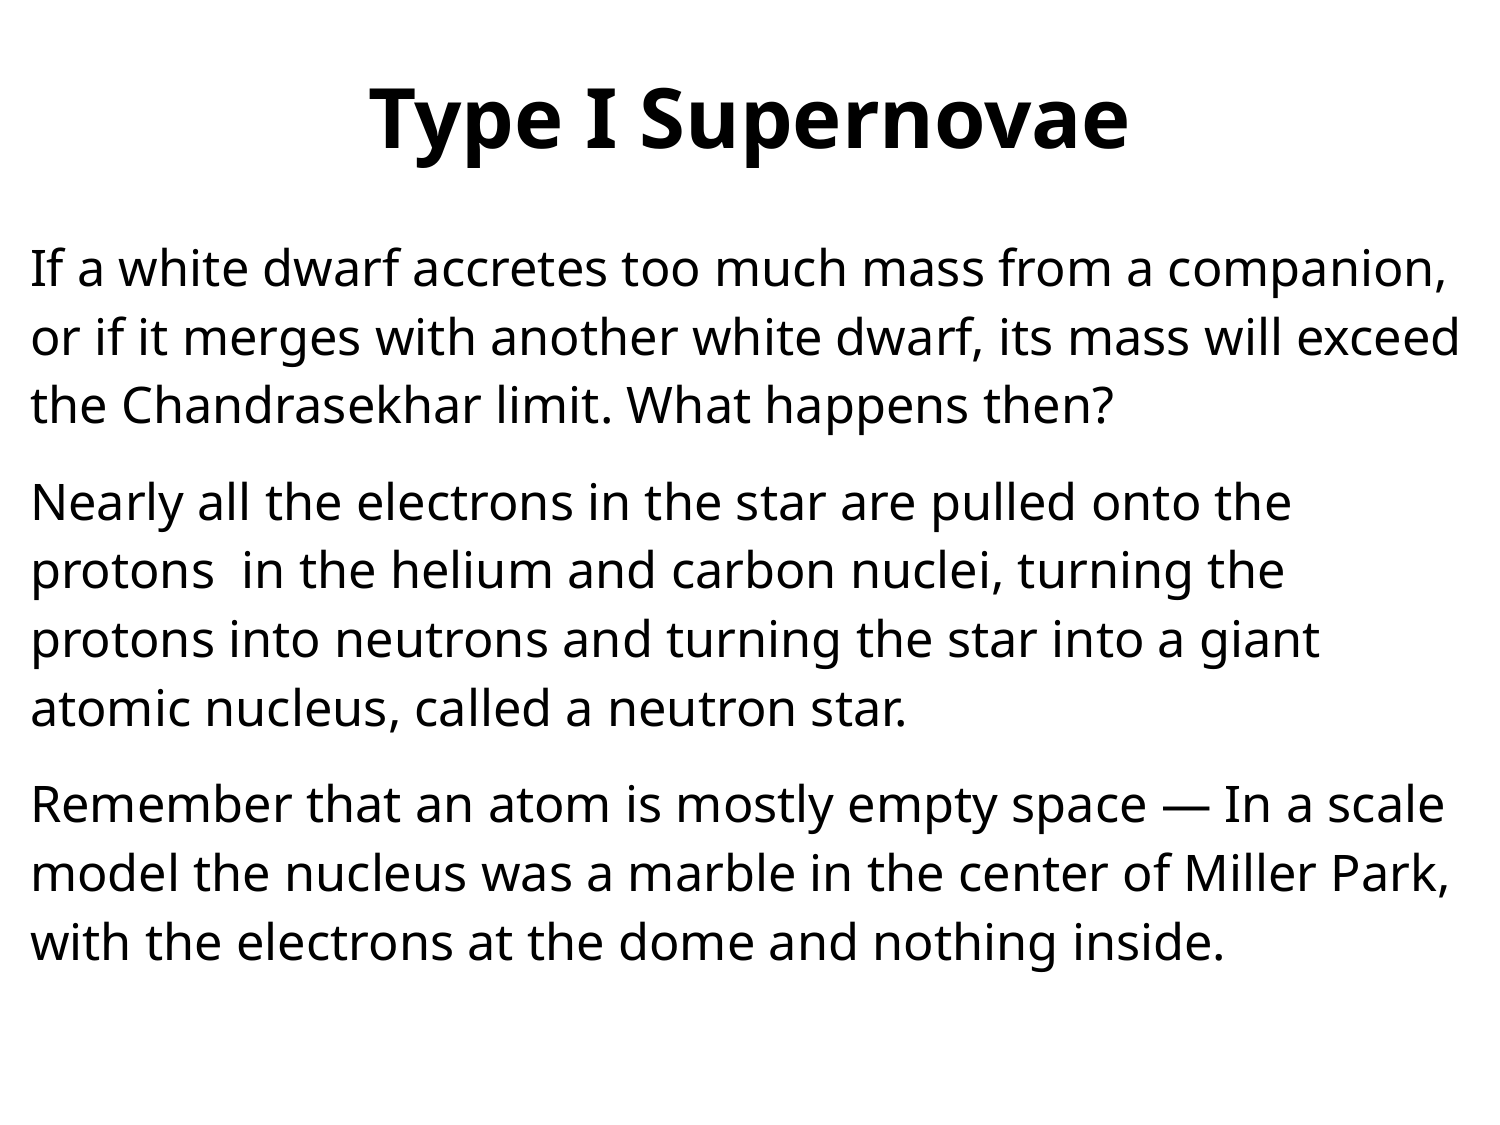

# Type I Supernovae
If a white dwarf accretes too much mass from a companion, or if it merges with another white dwarf, its mass will exceed the Chandrasekhar limit. What happens then?
Nearly all the electrons in the star are pulled onto the protons in the helium and carbon nuclei, turning the protons into neutrons and turning the star into a giant atomic nucleus, called a neutron star.
Remember that an atom is mostly empty space — In a scale model the nucleus was a marble in the center of Miller Park, with the electrons at the dome and nothing inside.